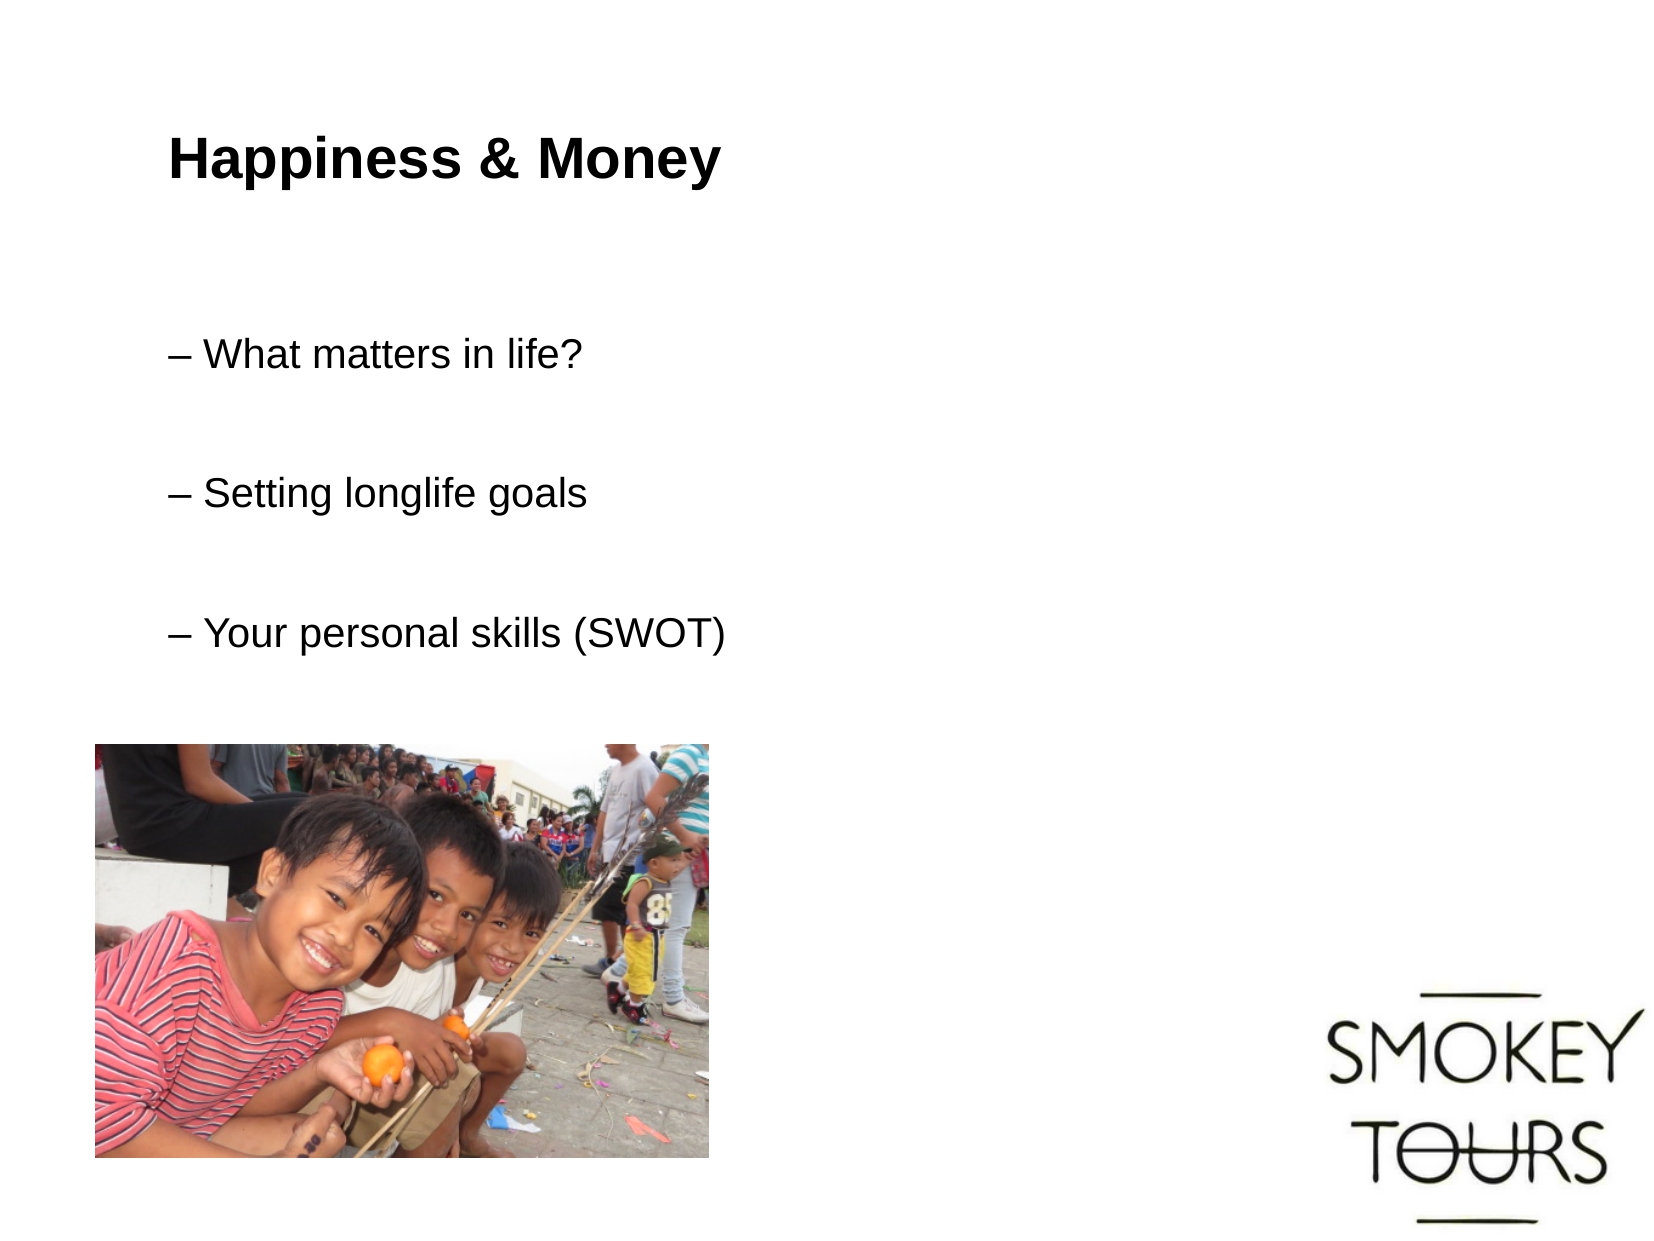

Happiness & Money
– What matters in life?
– Setting longlife goals
– Your personal skills (SWOT)